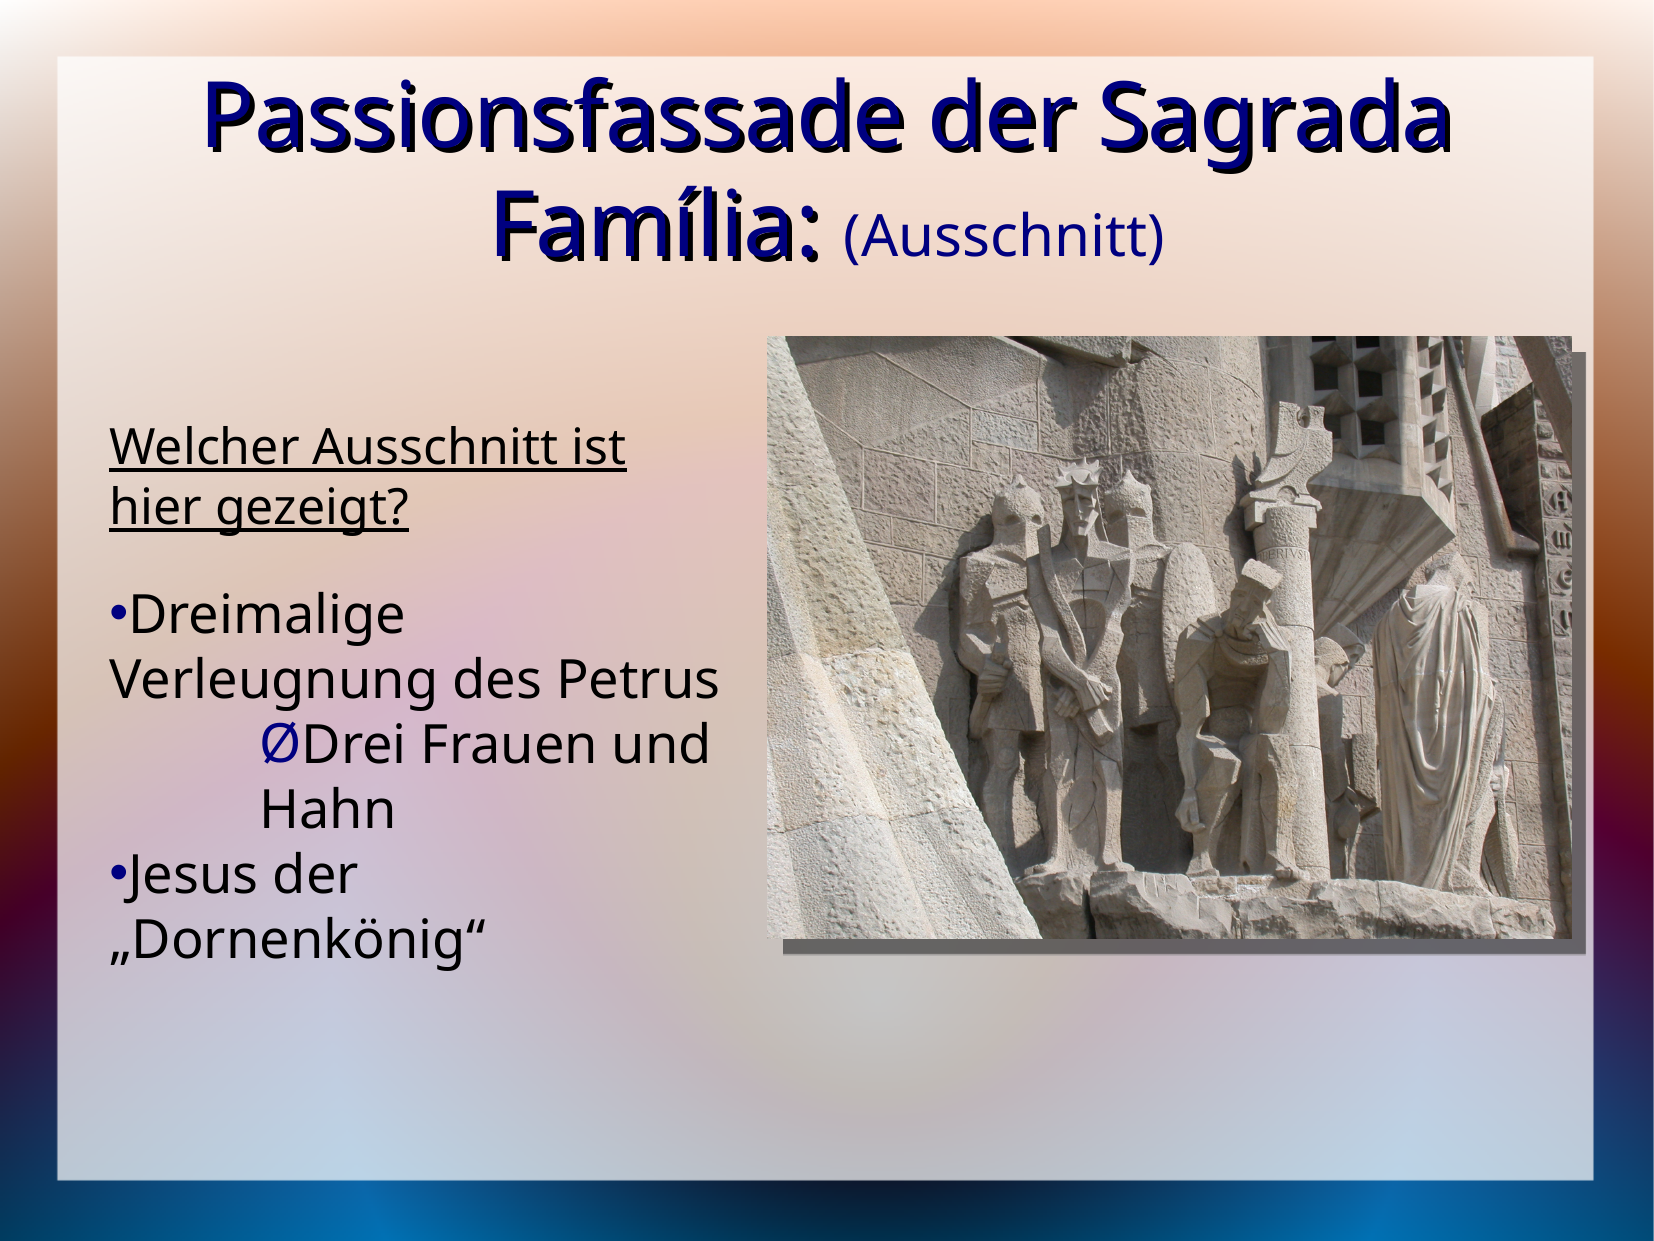

# Passionsfassade der Sagrada Família: (Ausschnitt)
Welcher Ausschnitt ist hier gezeigt?
Dreimalige Verleugnung des Petrus
Drei Frauen und Hahn
Jesus der „Dornenkönig“